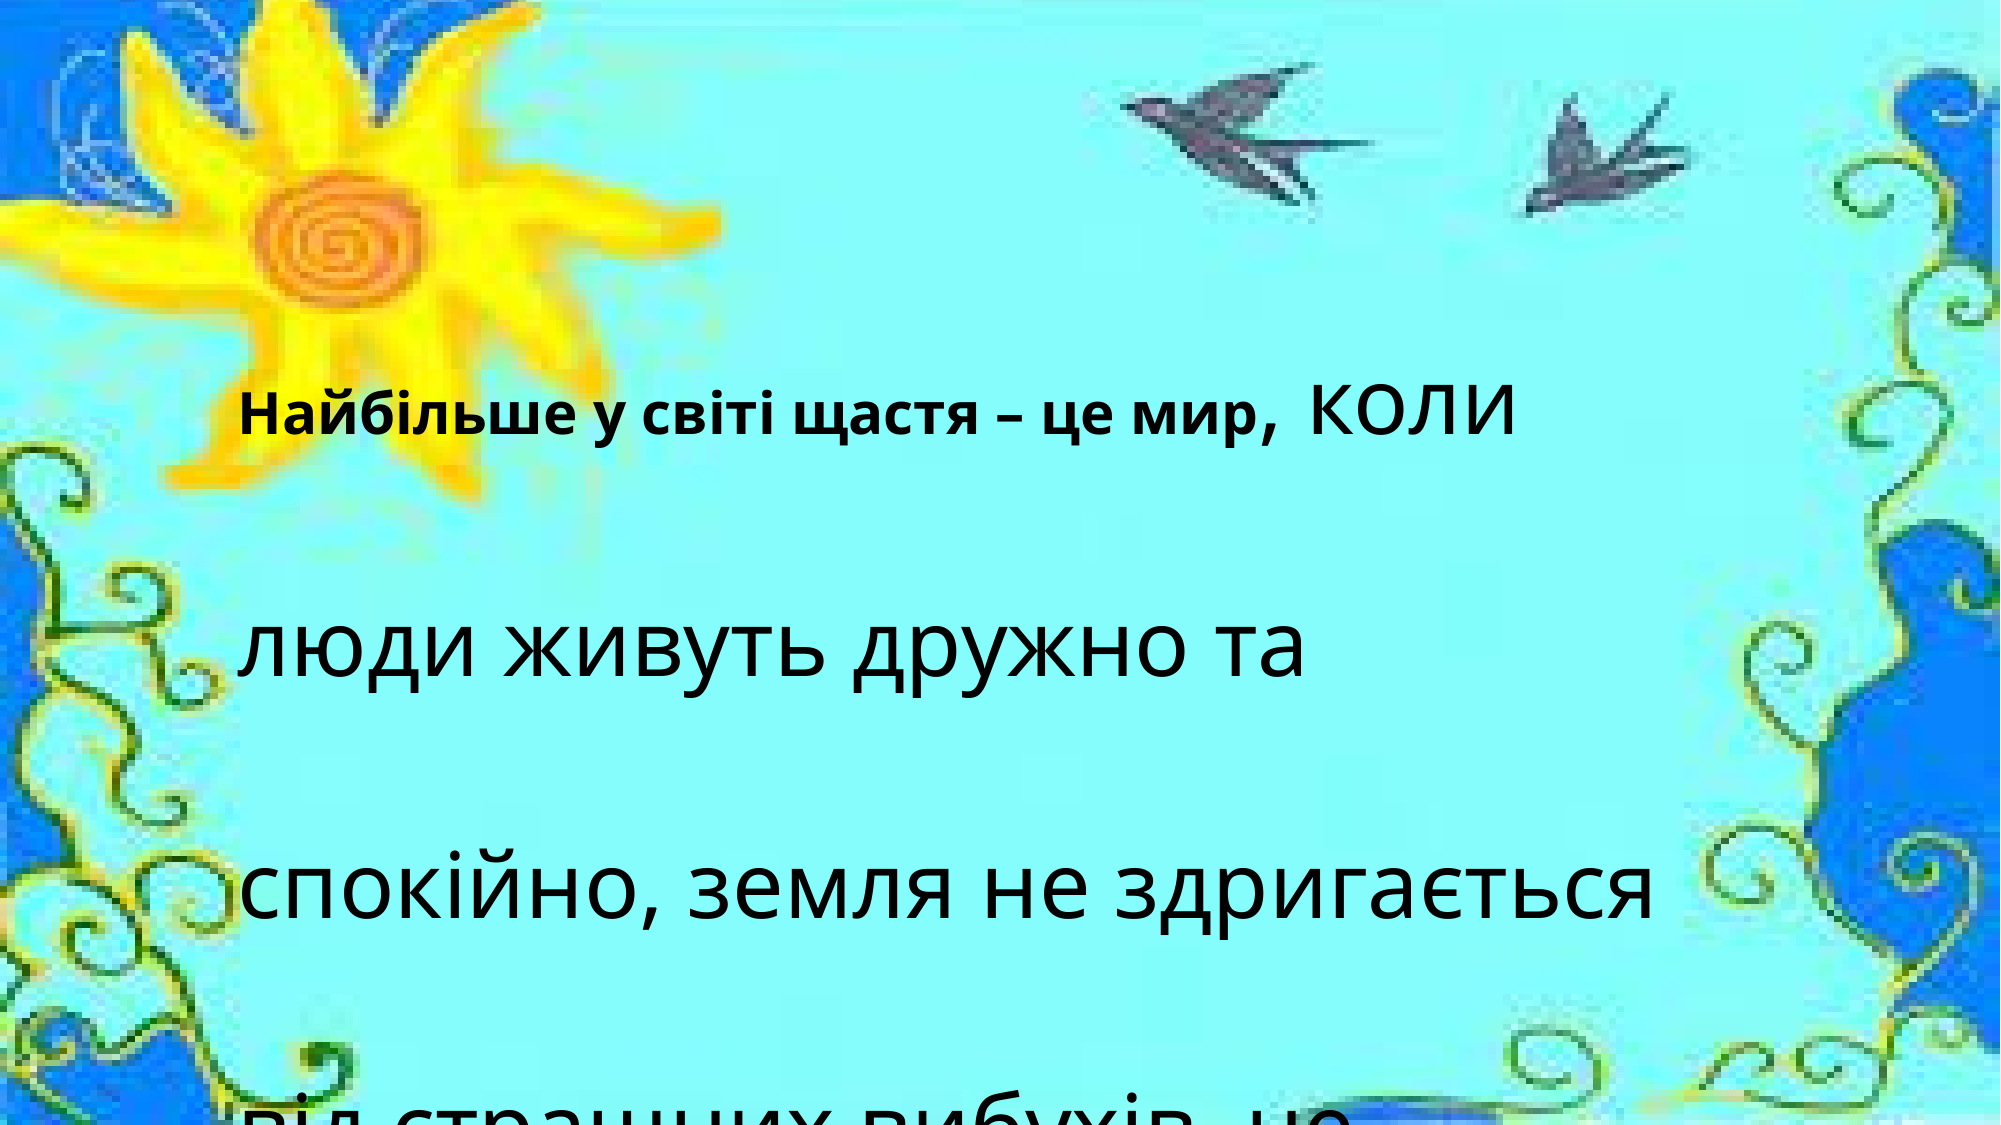

# Найбільше у світі щастя – це мир, коли люди живуть дружно та спокійно, земля не здригається від страшних вибухів, не ллються сльози горя та втрат. Цей день присвячений ідеалам миру як у відносинах усередині держав, так і у відносинах між усіма державами, народами та покликаний змусити всіх не тільки задуматись, але й зробити щось заради спокою на Землі.